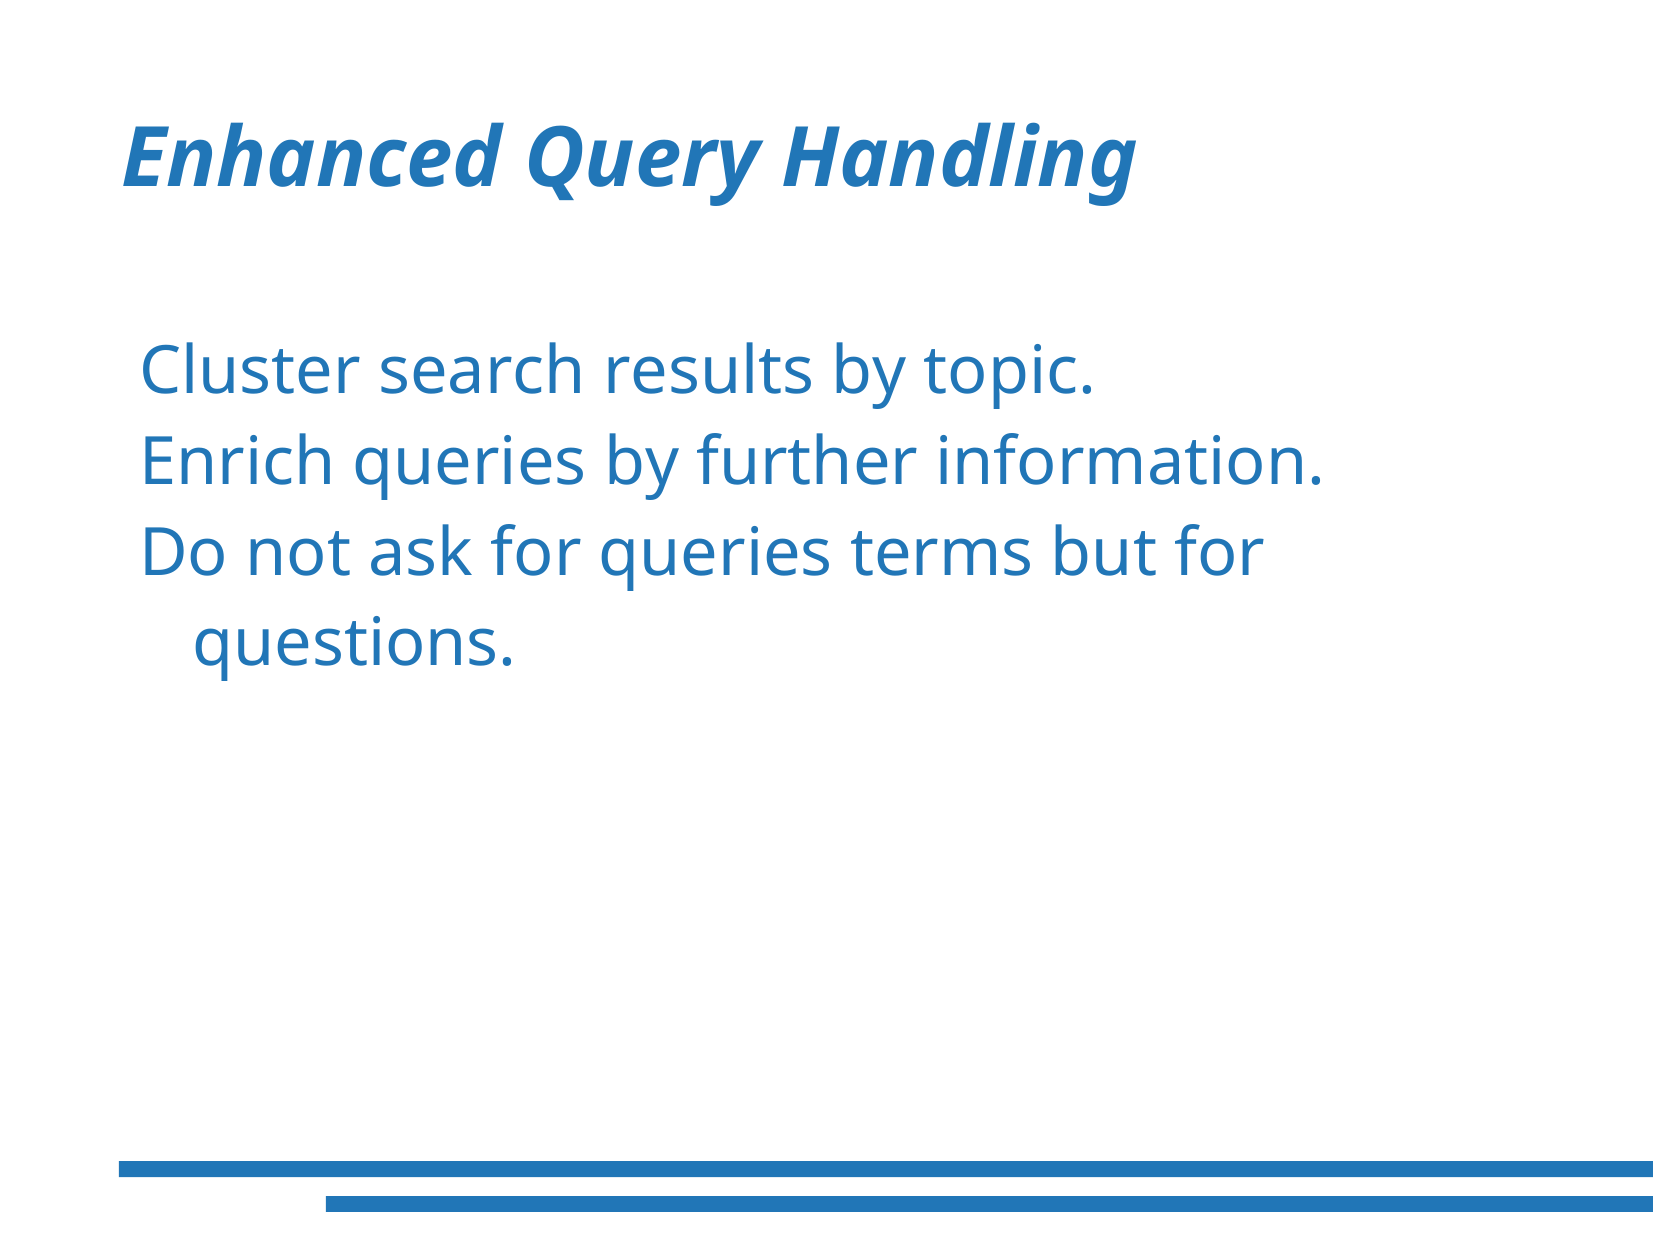

# Enhanced Query Handling
Cluster search results by topic.
Enrich queries by further information.
Do not ask for queries terms but for questions.